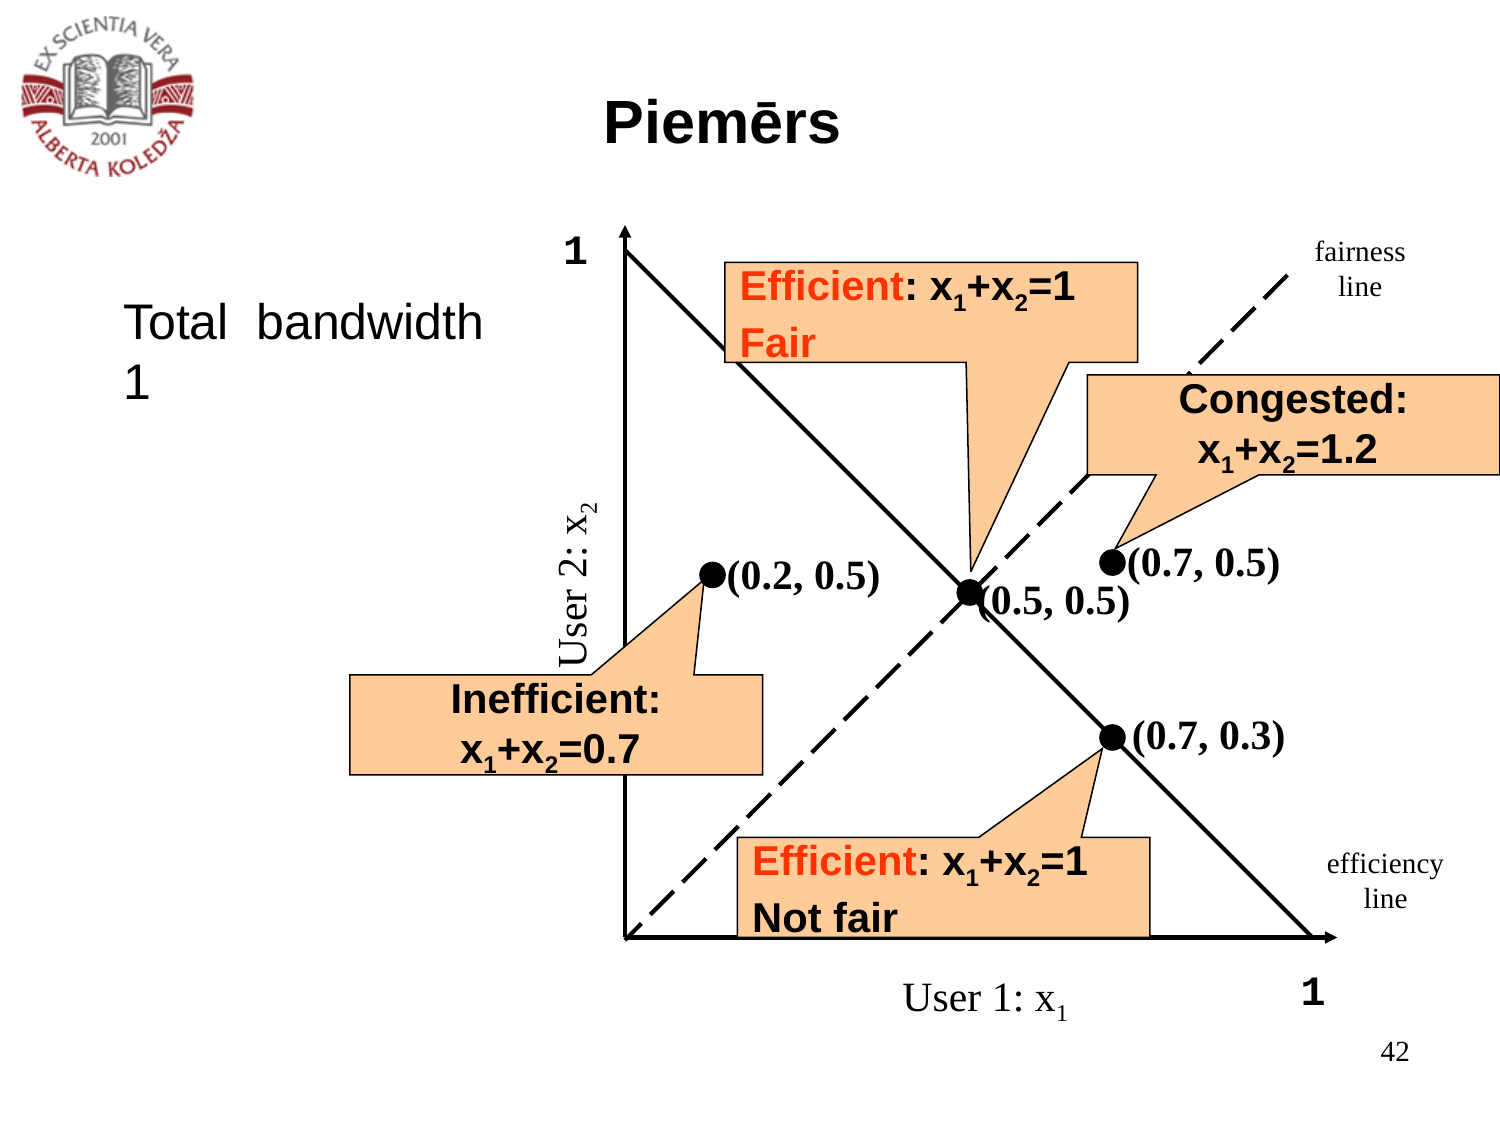

# Piemērs
1
fairness
line
Efficient: x1+x2=1
Fair
(0.5, 0.5)
Total bandwidth 1
Congested: x1+x2=1.2
(0.7, 0.5)
(0.2, 0.5)
Inefficient: x1+x2=0.7
User 2: x2
(0.7, 0.3)
Efficient: x1+x2=1
Not fair
efficiency
line
1
User 1: x1